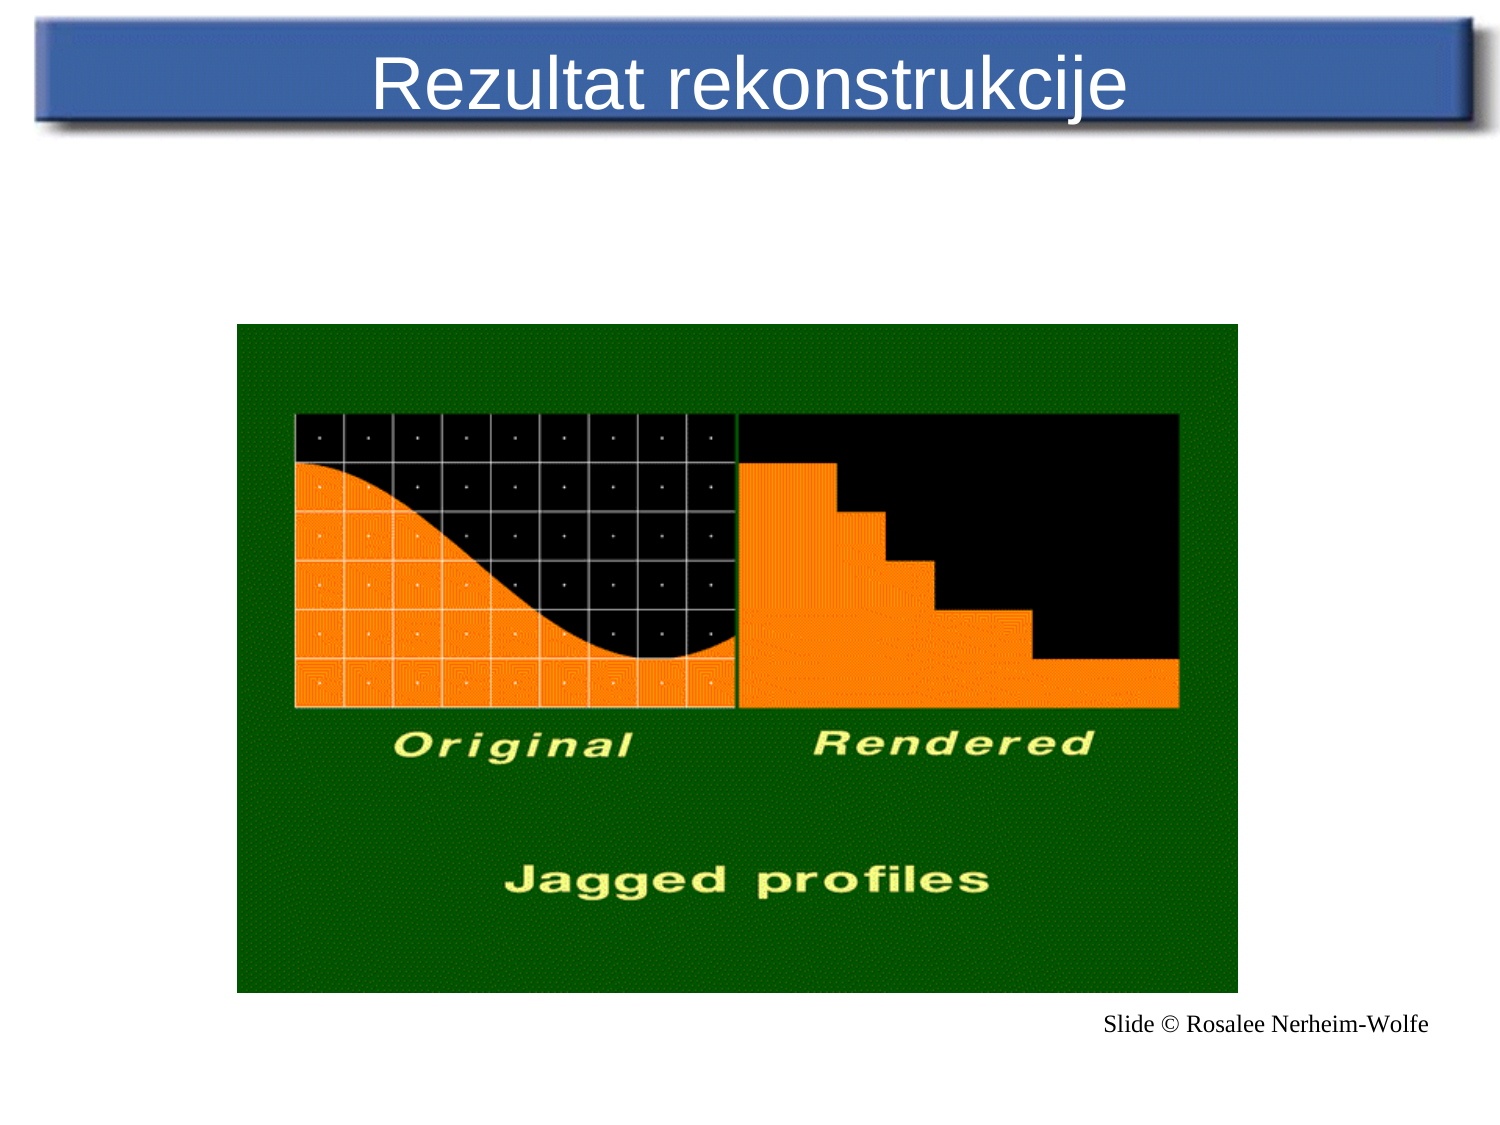

# Rezultat rekonstrukcije
Slide © Rosalee Nerheim-Wolfe